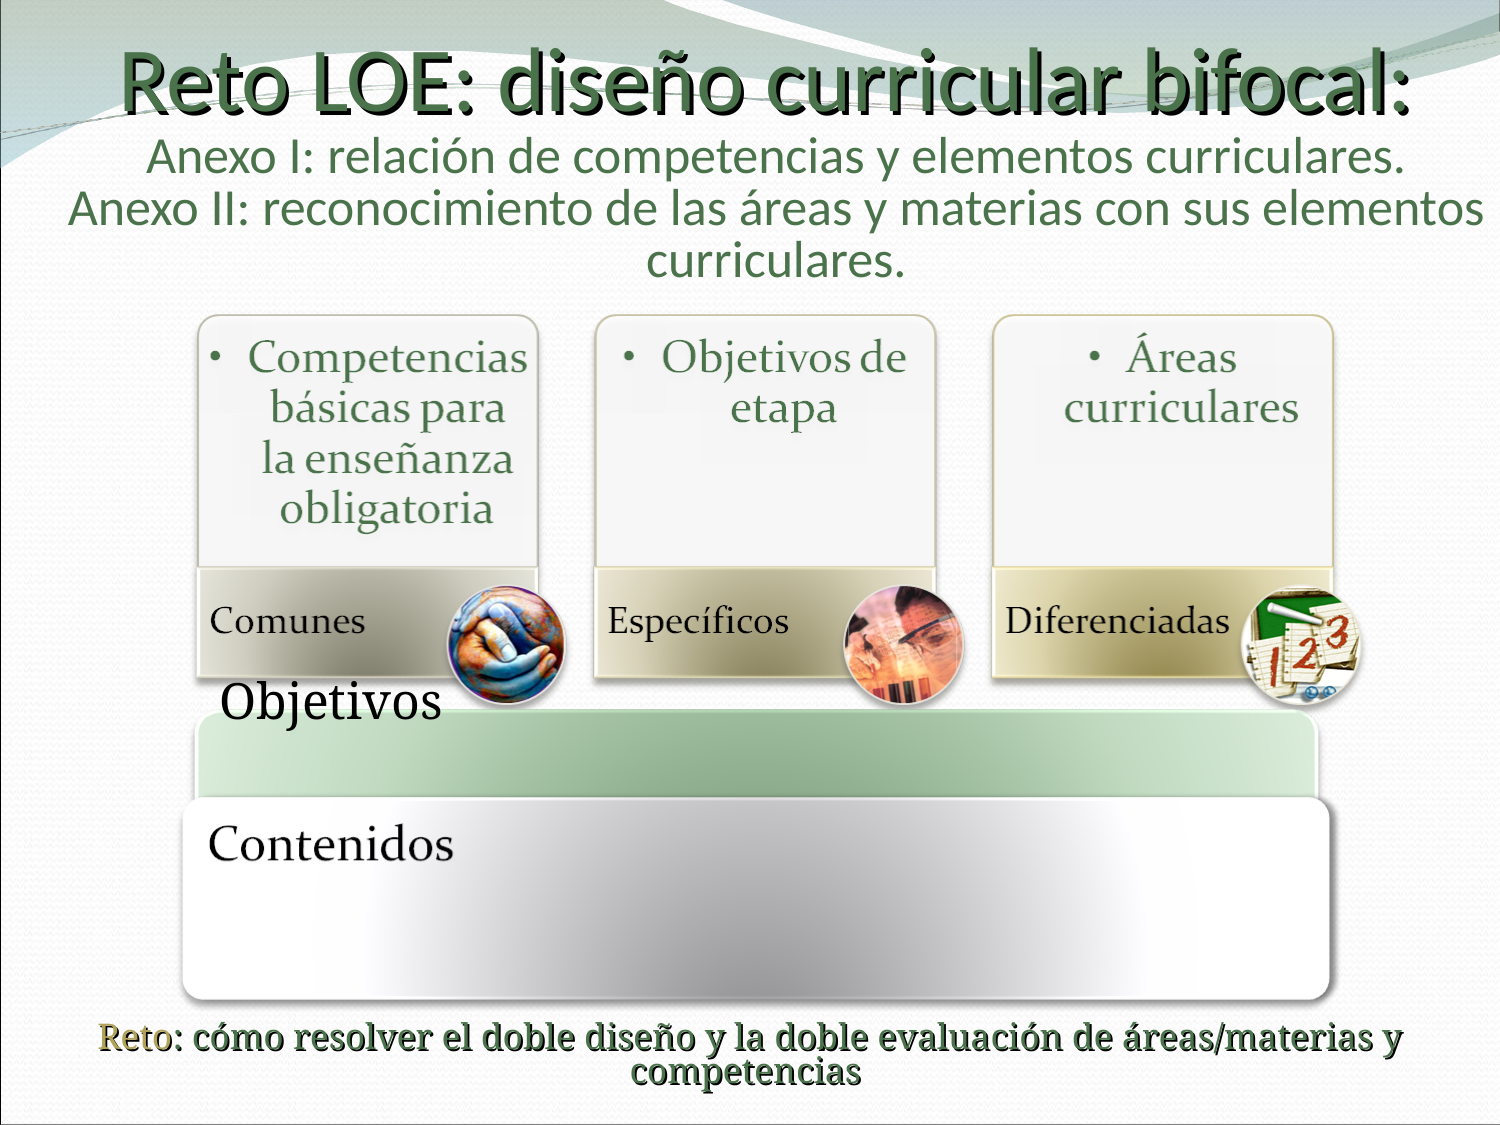

# Reto LOE: diseño curricular bifocal: Anexo I: relación de competencias y elementos curriculares. Anexo II: reconocimiento de las áreas y materias con sus elementos curriculares.
Objetivos
Reto: cómo resolver el doble diseño y la doble evaluación de áreas/materias y competencias